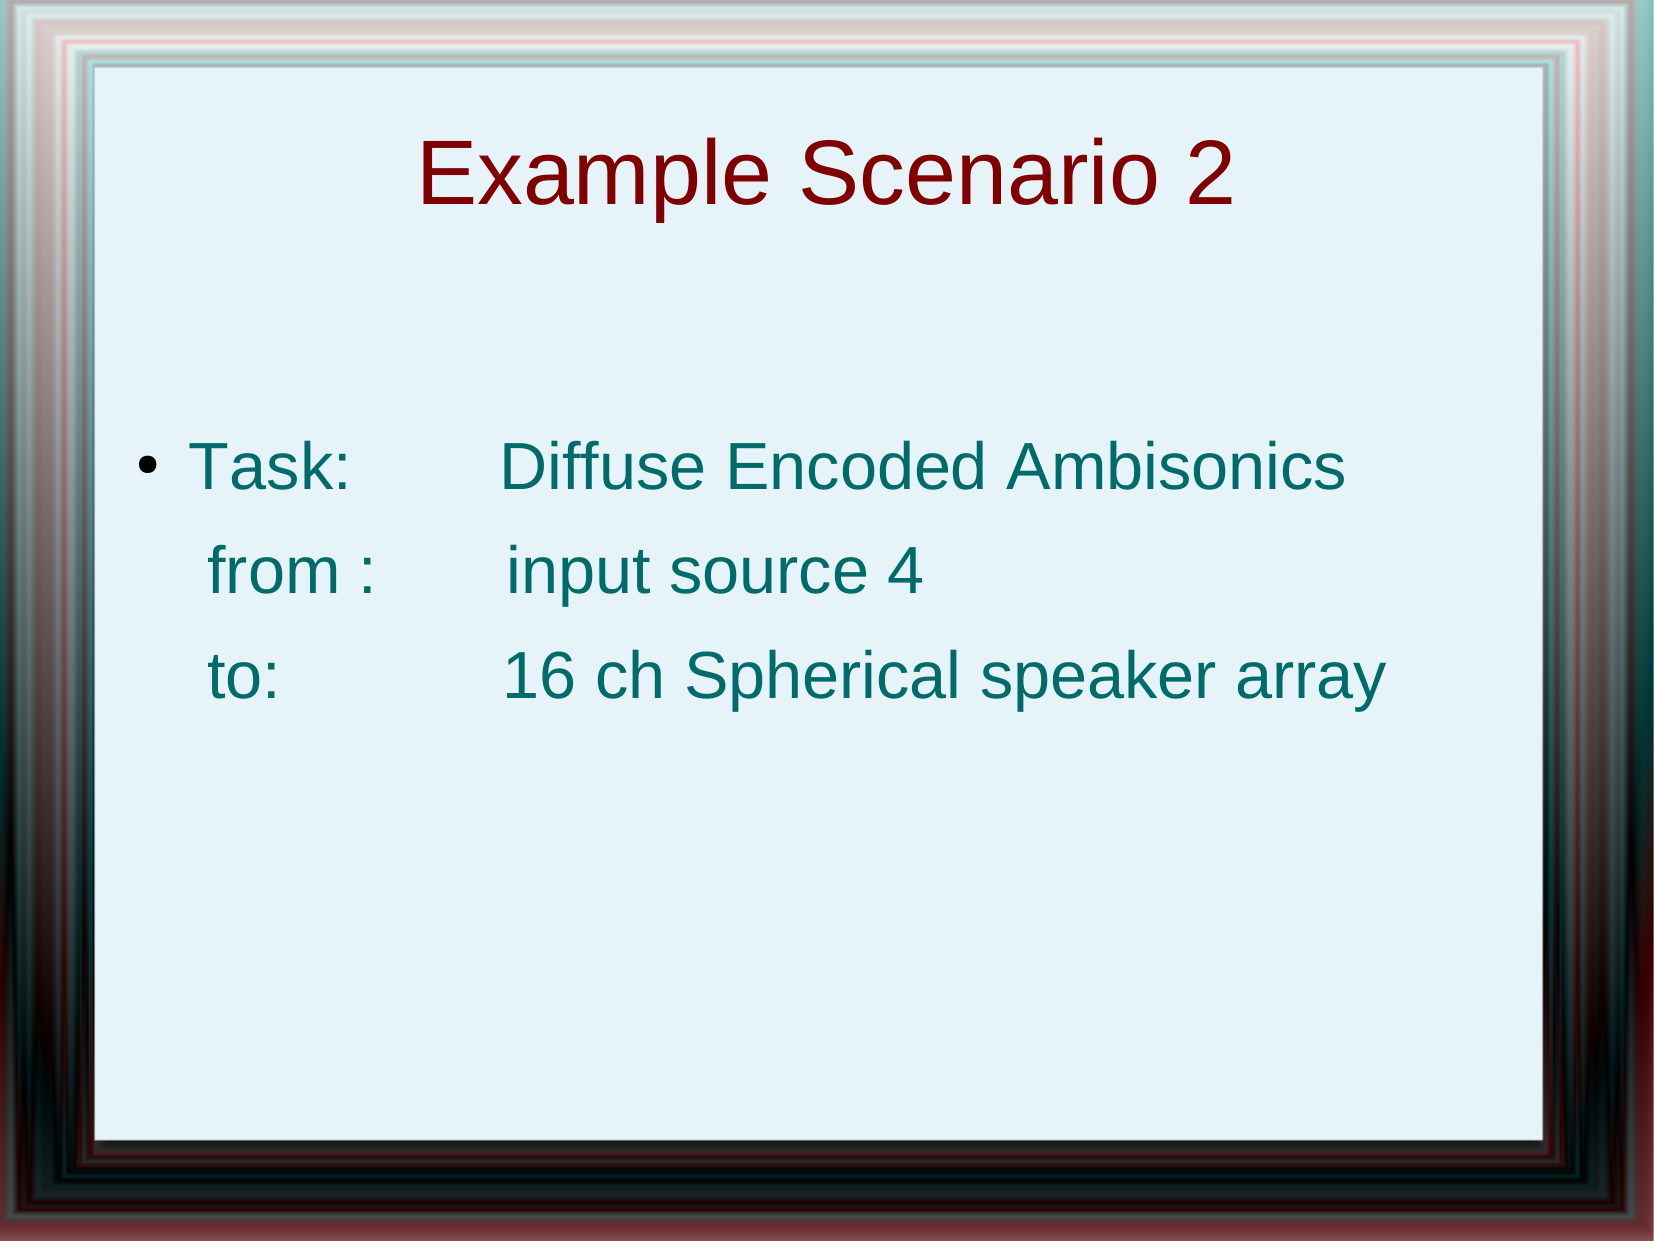

# Example Scenario 2
Task: Diffuse Encoded Ambisonics
 from : input source 4
 to: 16 ch Spherical speaker array